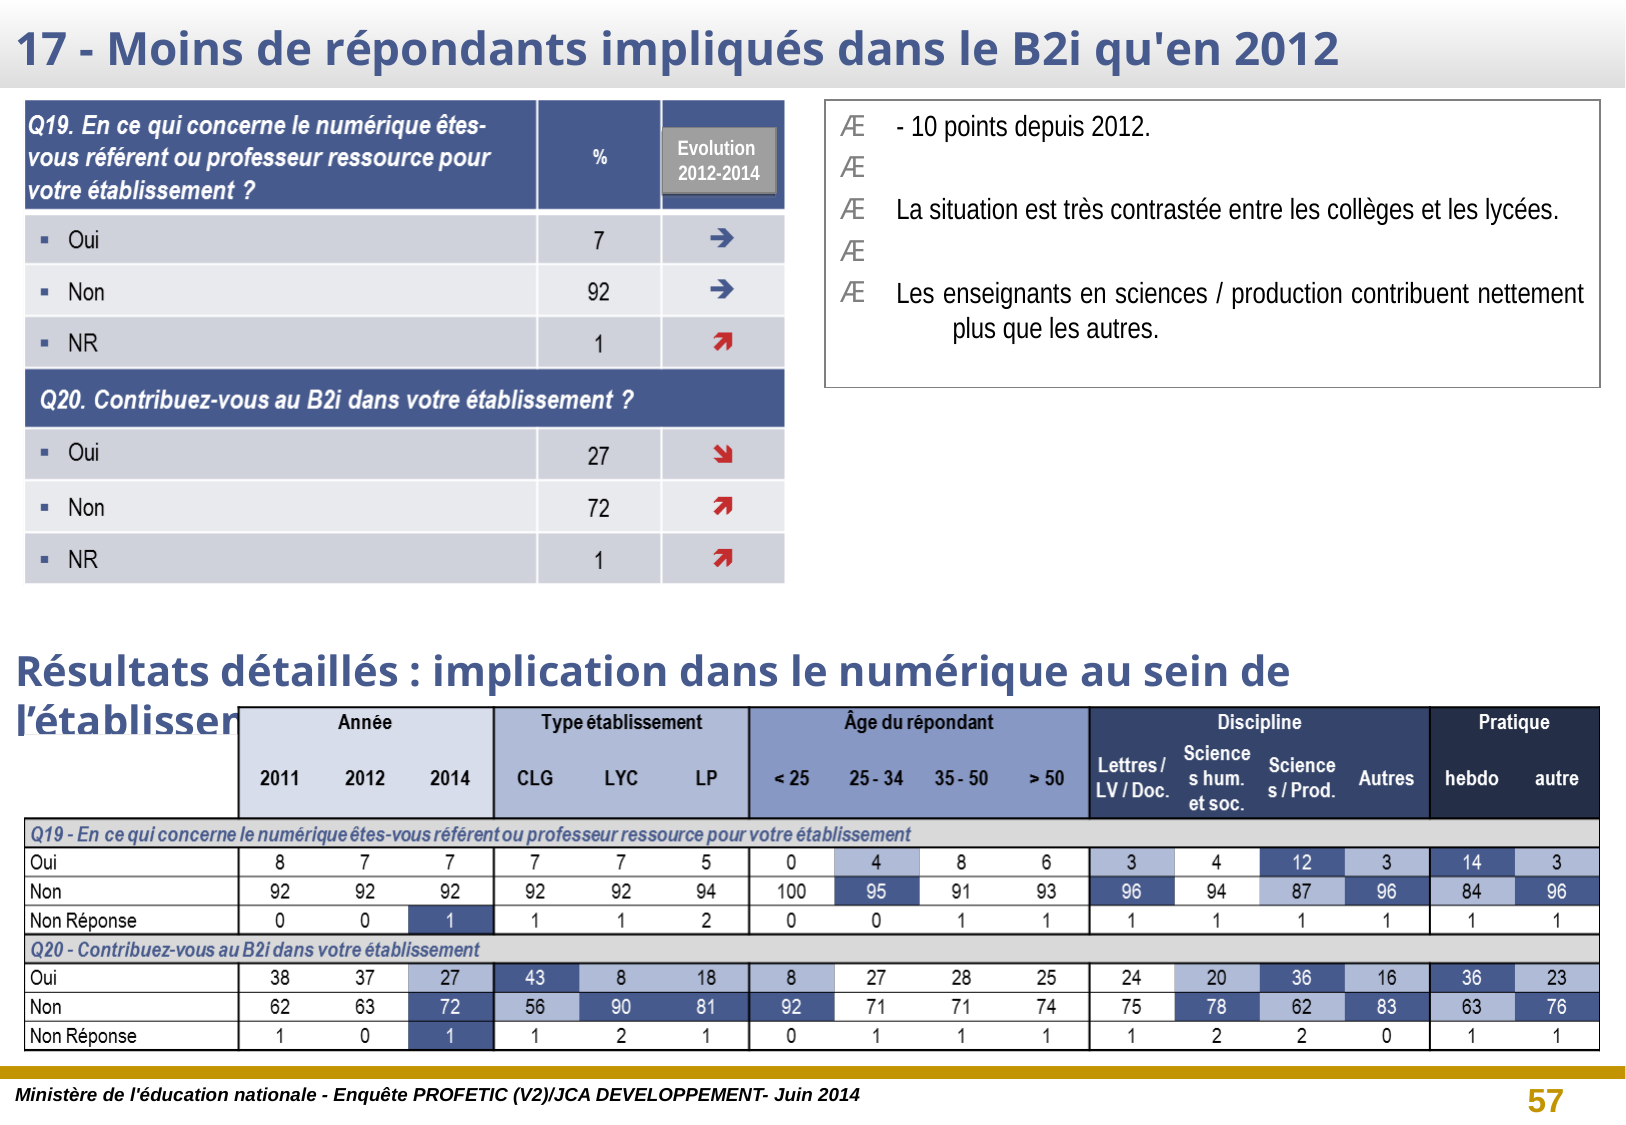

17 - Moins de répondants impliqués dans le B2i qu'en 2012
# - 10 points depuis 2012.
La situation est très contrastée entre les collèges et les lycées.
Les enseignants en sciences / production contribuent nettement plus que les autres.
Evolution
2012-2014
Résultats détaillés : implication dans le numérique au sein de l’établissement
57
Ministère de l'éducation nationale - Enquête PROFETIC (V2)/JCA DEVELOPPEMENT- Juin 2014